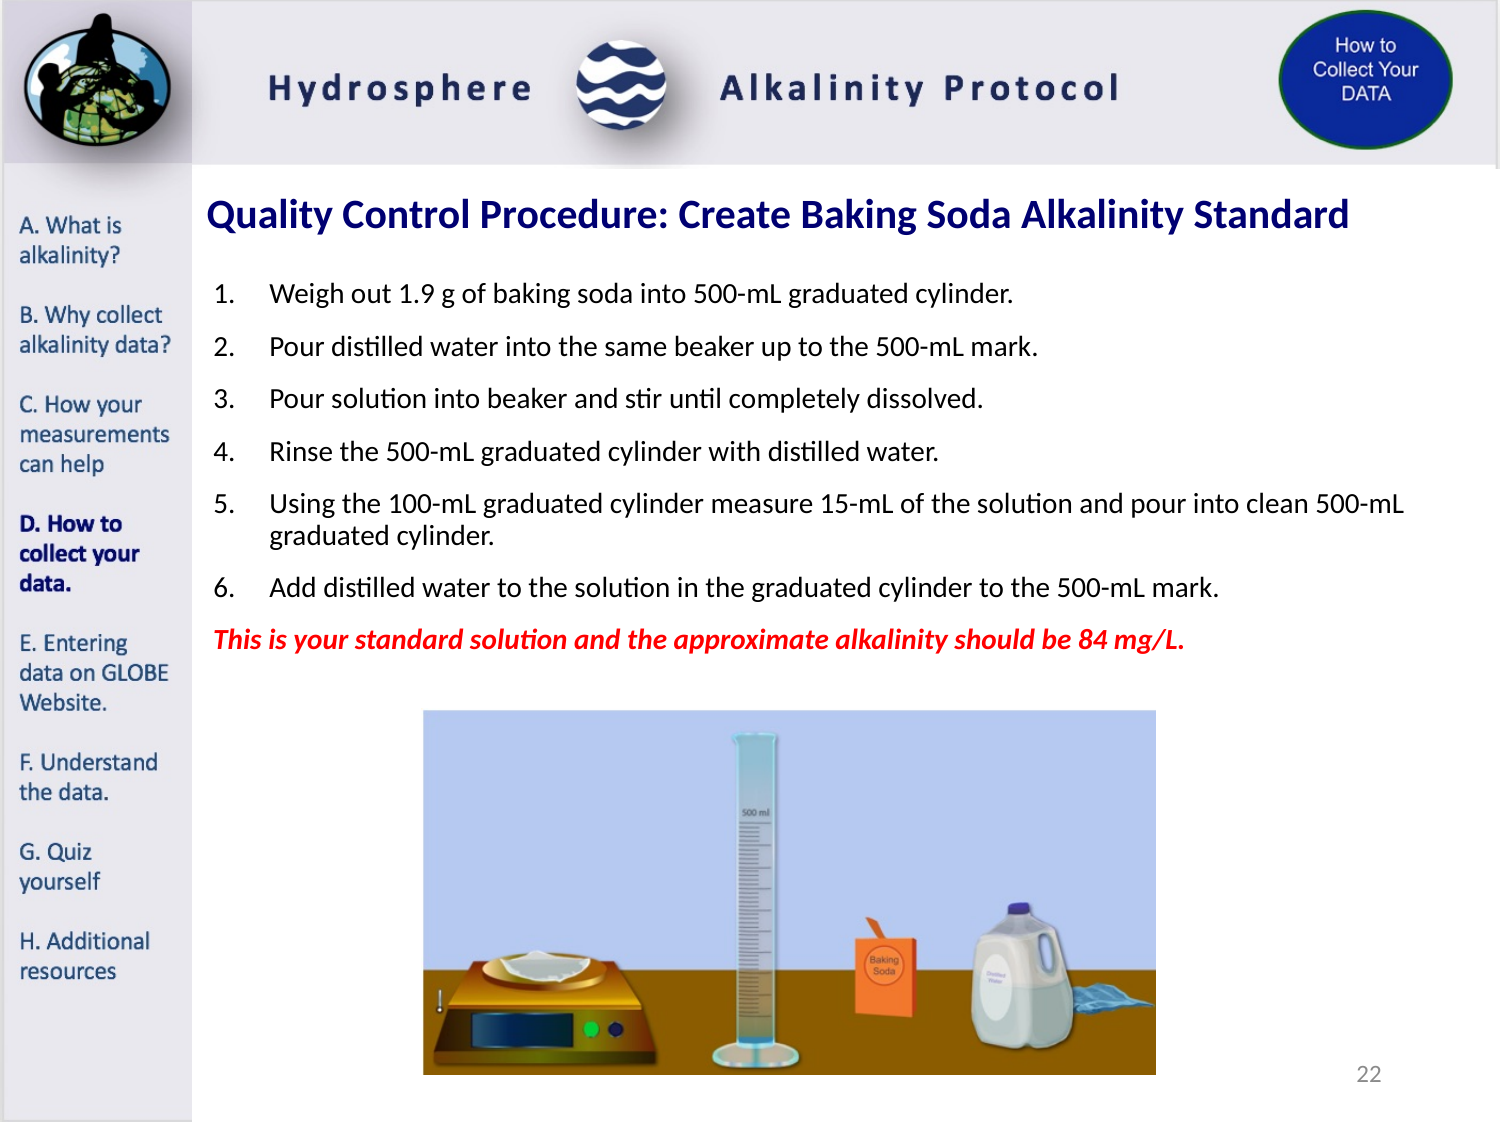

# Quality Control Procedure: Create Baking Soda Alkalinity Standard 2
Weigh out 1.9 g of baking soda into 500-mL graduated cylinder.
Pour distilled water into the same beaker up to the 500-mL mark.
Pour solution into beaker and stir until completely dissolved.
Rinse the 500-mL graduated cylinder with distilled water.
Using the 100-mL graduated cylinder measure 15-mL of the solution and pour into clean 500-mL graduated cylinder.
Add distilled water to the solution in the graduated cylinder to the 500-mL mark.
This is your standard solution and the approximate alkalinity should be 84 mg/L.